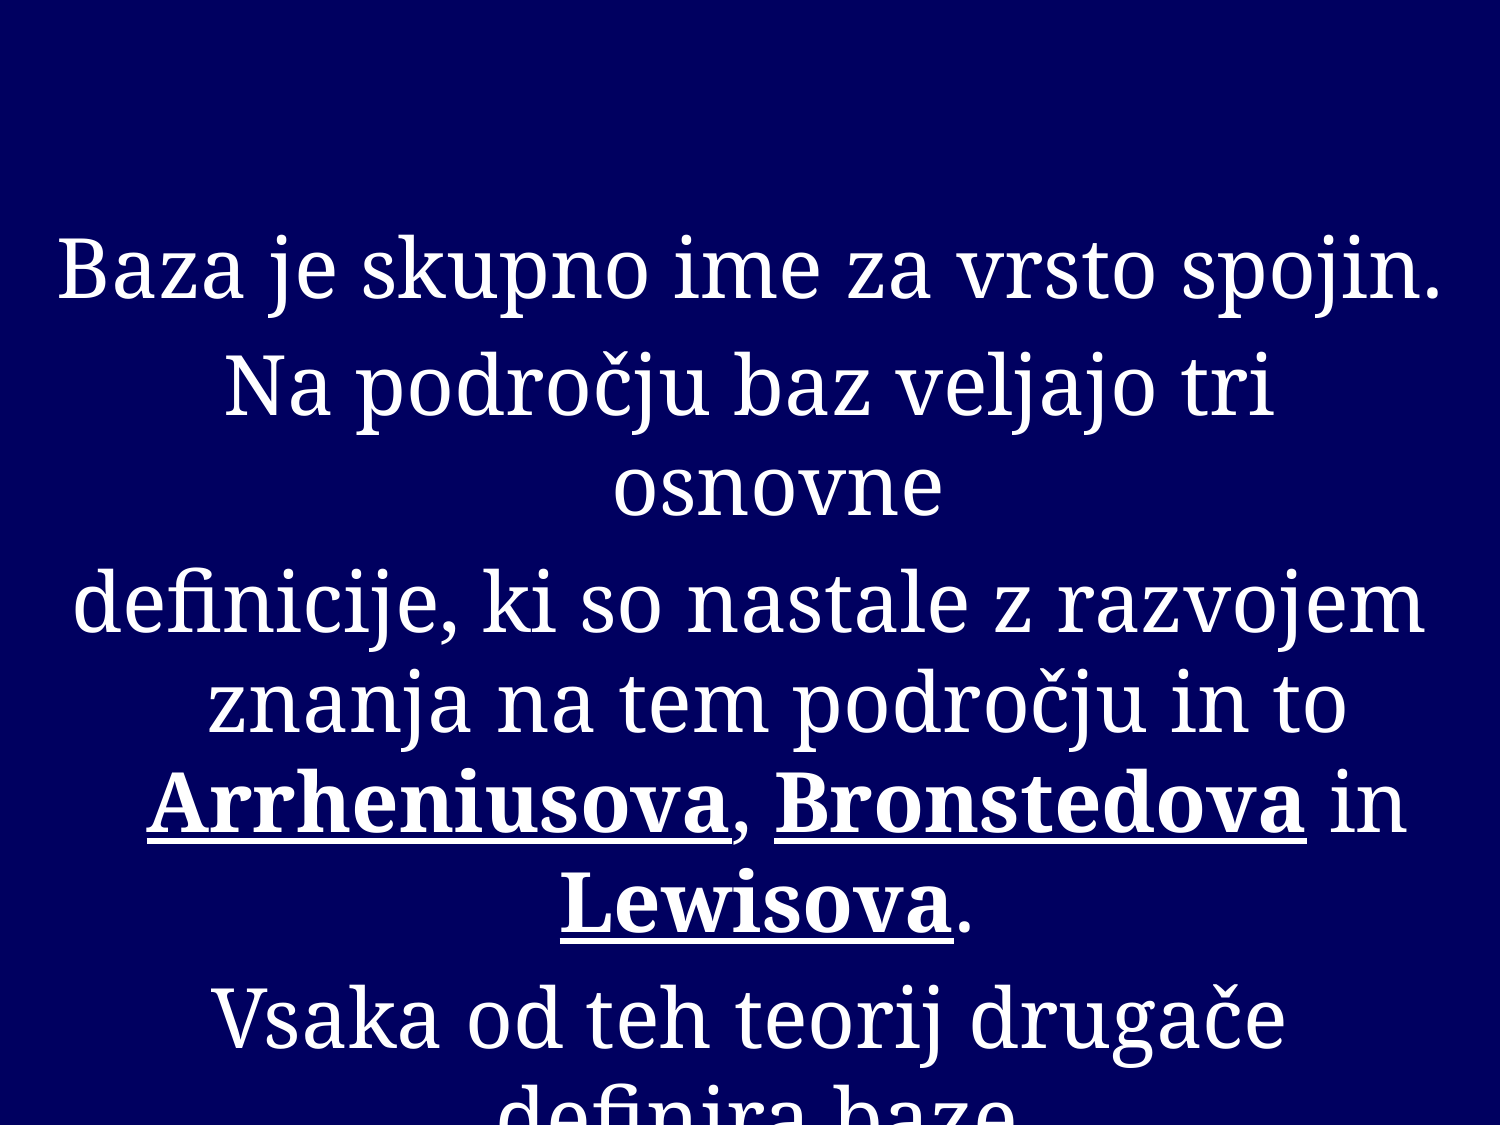

#
Baza je skupno ime za vrsto spojin.
Na področju baz veljajo tri osnovne
definicije, ki so nastale z razvojem znanja na tem področju in to Arrheniusova, Bronstedova in Lewisova.
Vsaka od teh teorij drugače definira baze.